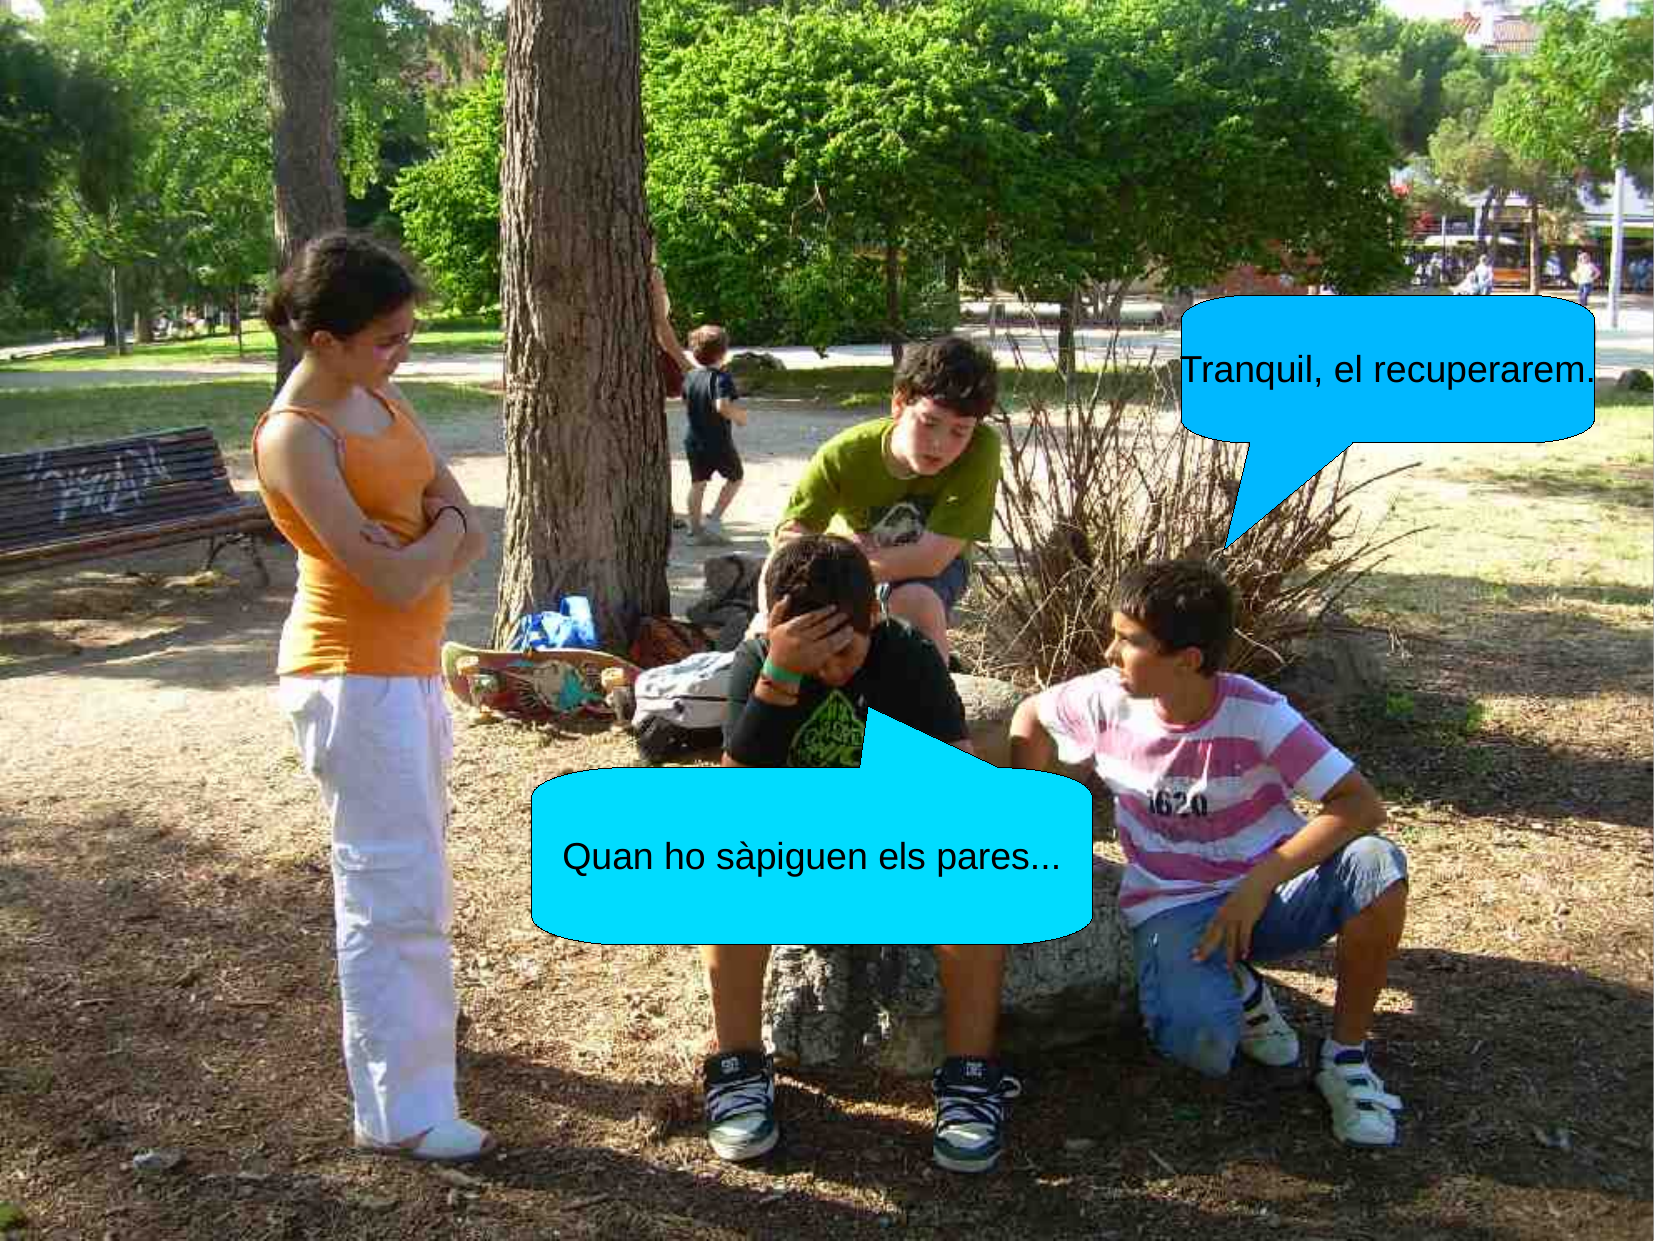

Tranquil, el recuperarem.
Quan ho sàpiguen els pares...